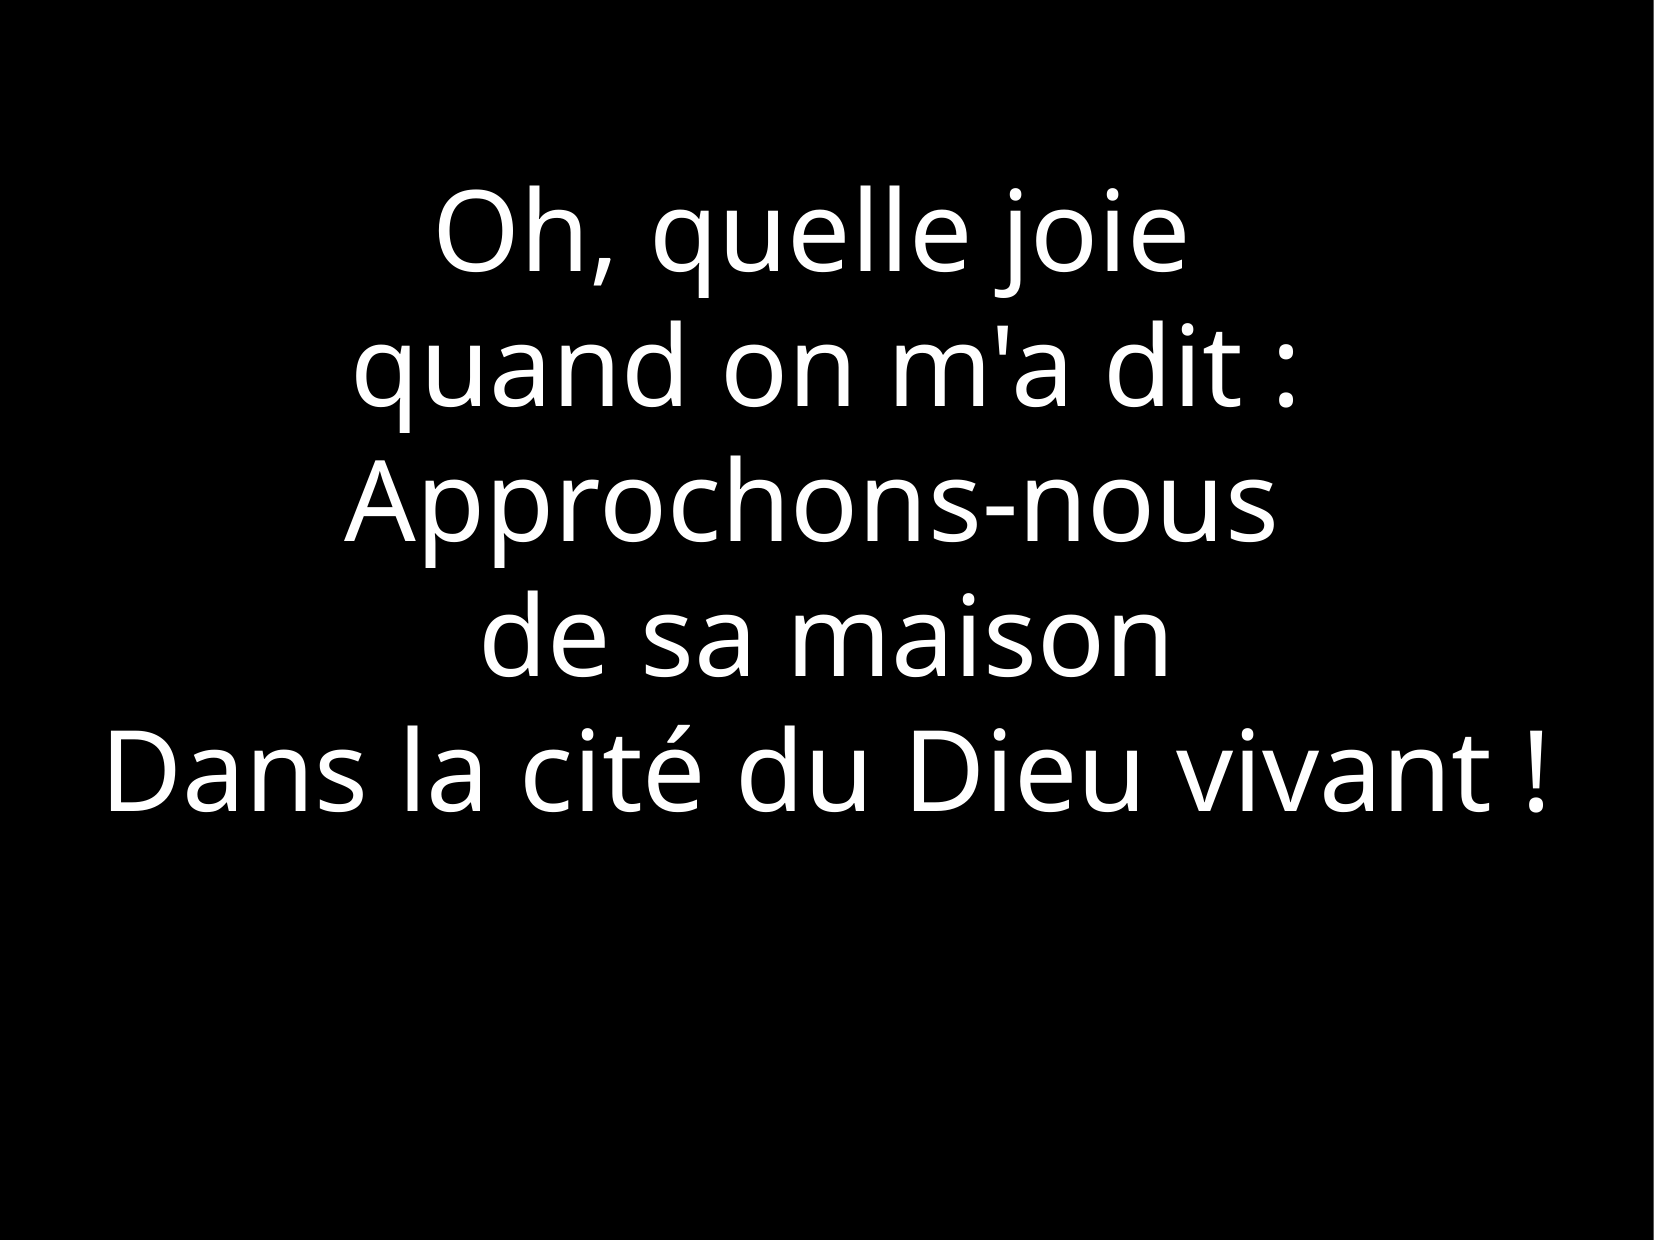

# Oh, quelle joie quand on m'a dit : Approchons-nous de sa maison Dans la cité du Dieu vivant !